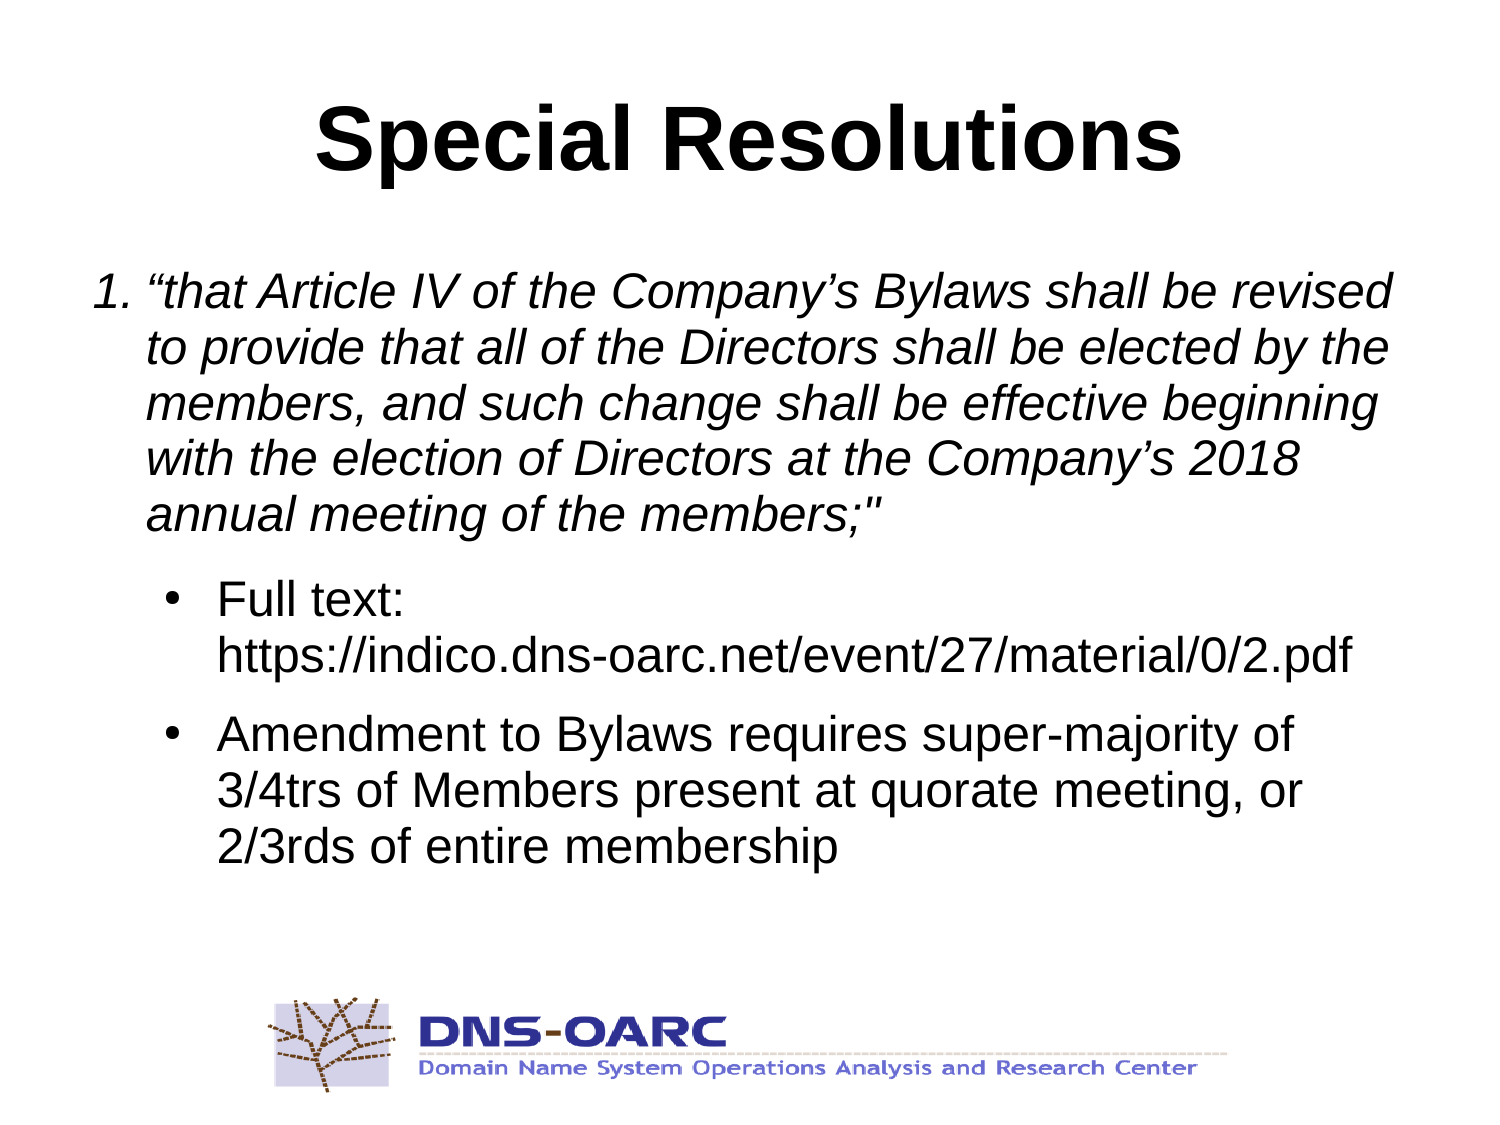

# Special Resolutions
“that Article IV of the Company’s Bylaws shall be revised to provide that all of the Directors shall be elected by the members, and such change shall be effective beginning with the election of Directors at the Company’s 2018 annual meeting of the members;"
Full text:
https://indico.dns-oarc.net/event/27/material/0/2.pdf
Amendment to Bylaws requires super-majority of 3/4trs of Members present at quorate meeting, or 2/3rds of entire membership